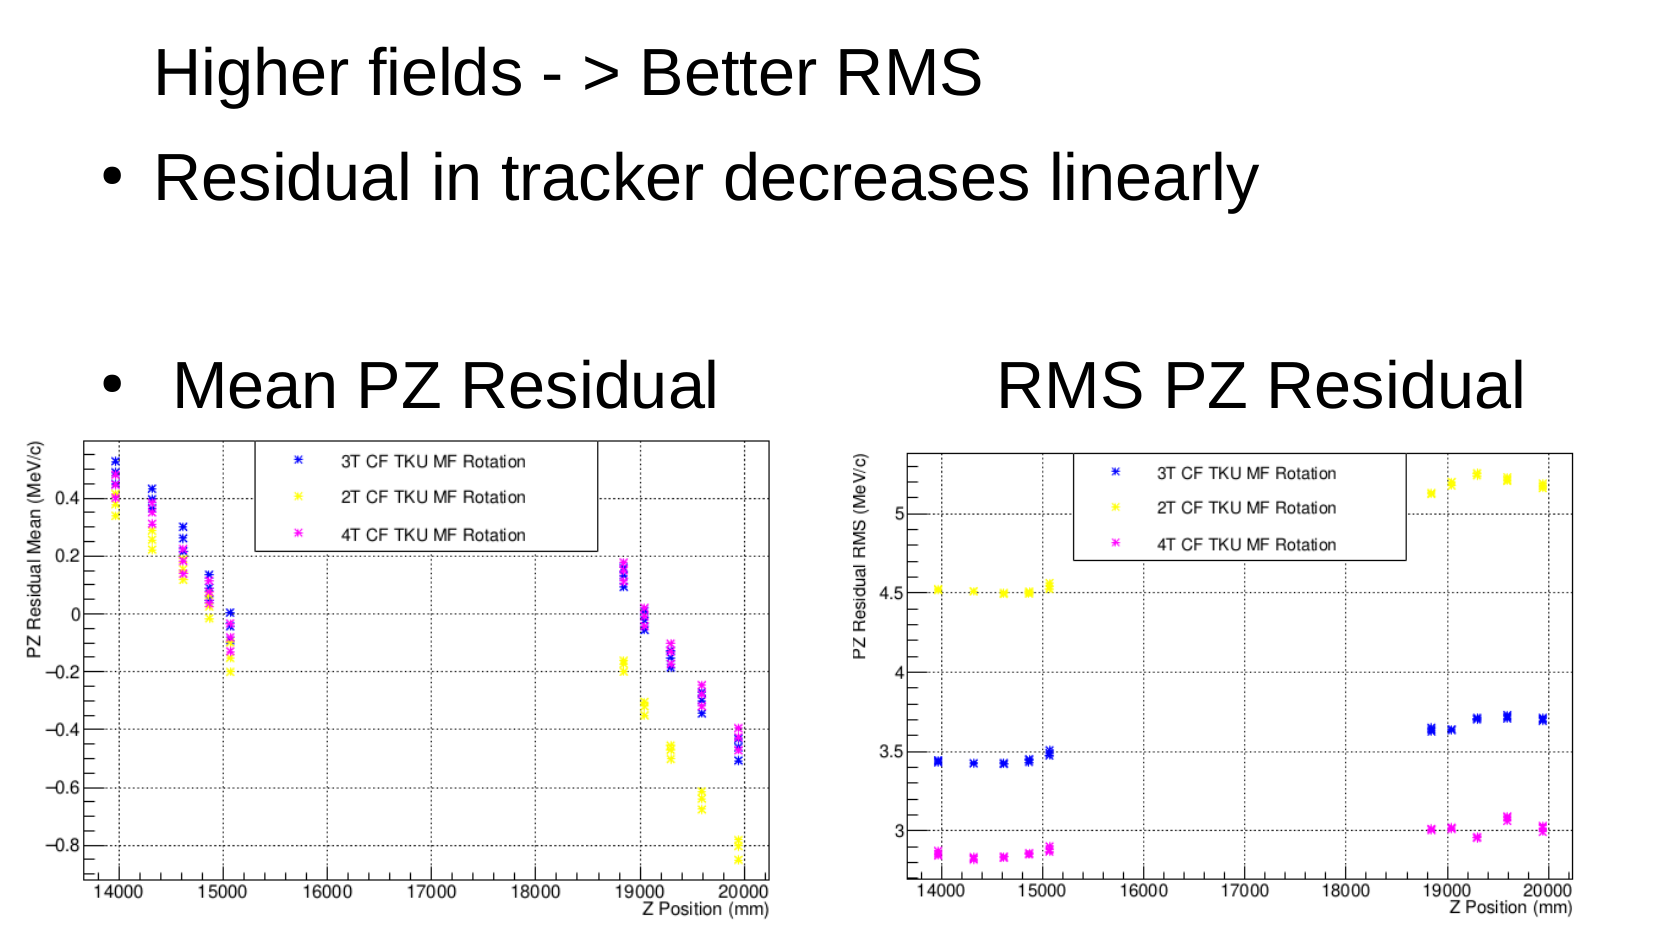

# Higher fields - > Better RMS
Residual in tracker decreases linearly
 Mean PZ Residual RMS PZ Residual